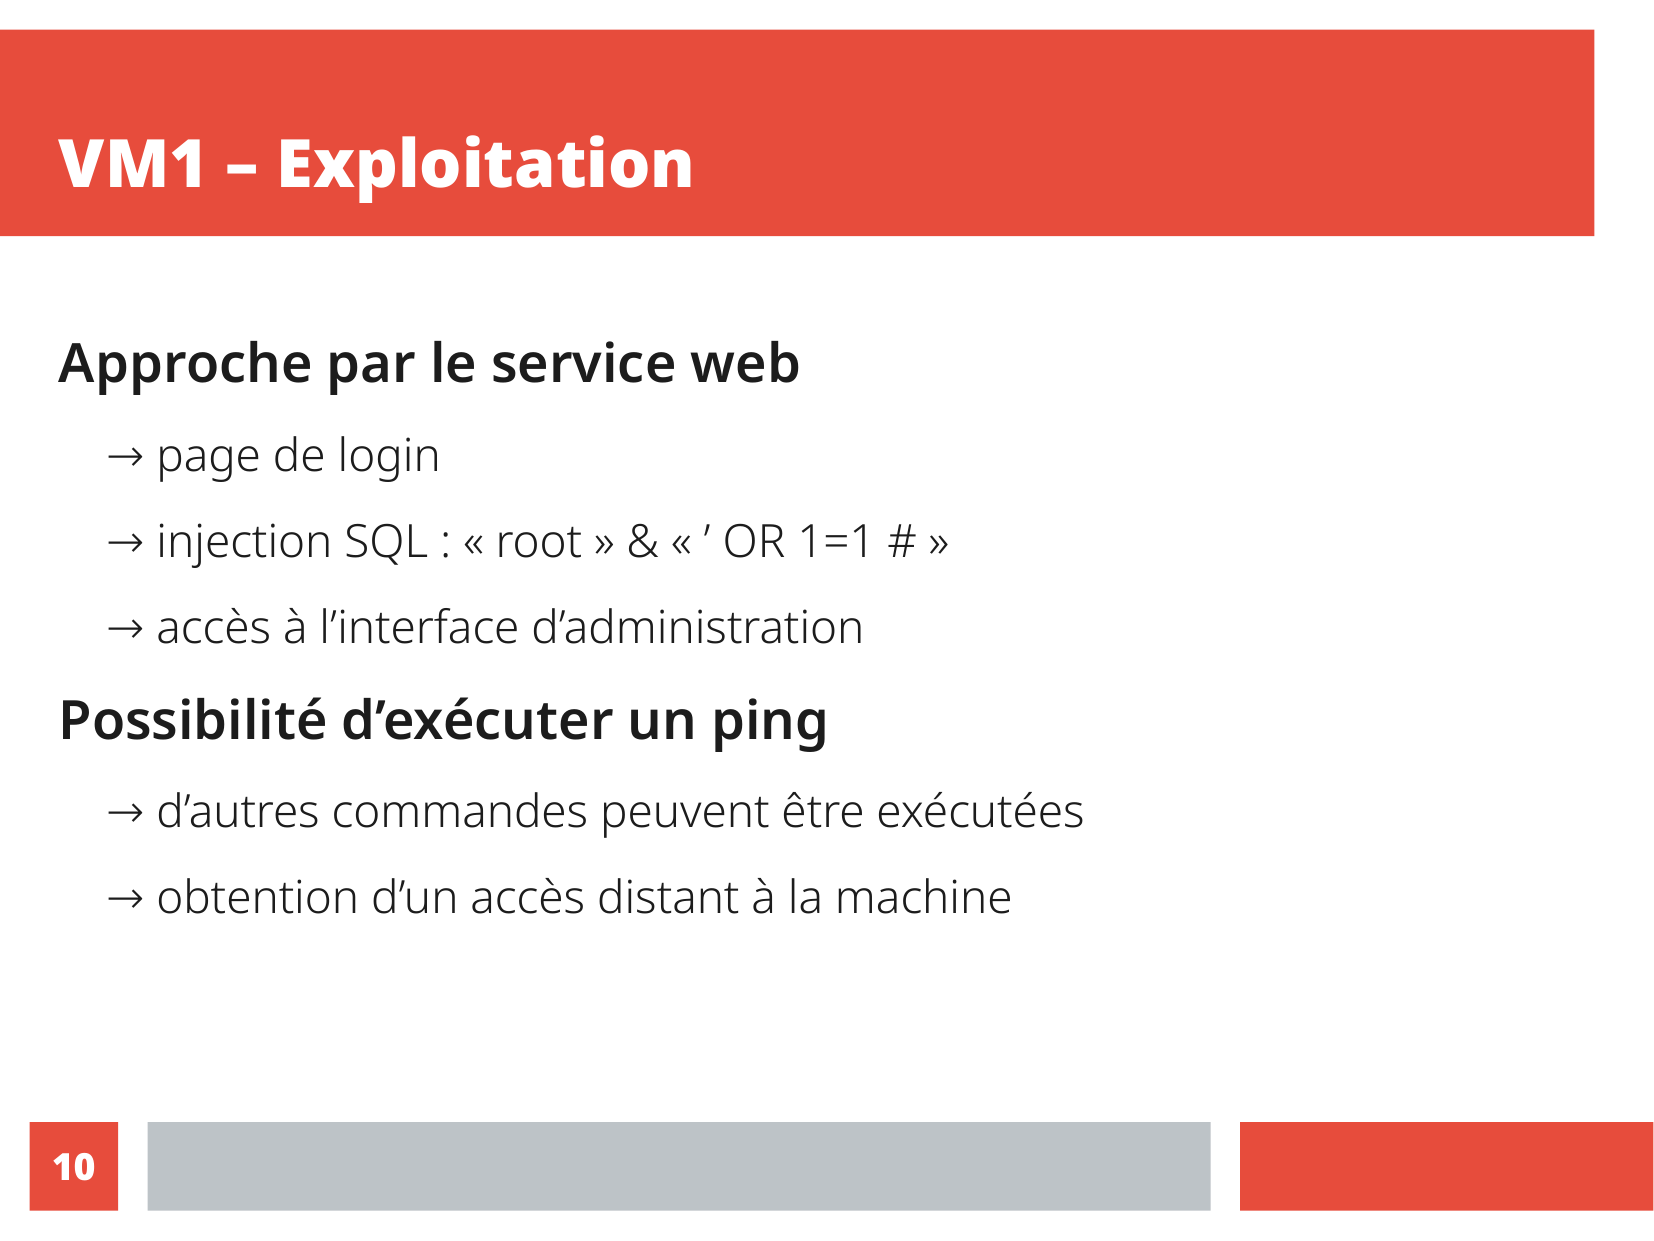

# VM1 – Exploitation
Approche par le service web
→ page de login
→ injection SQL : « root » & « ’ OR 1=1 # »
→ accès à l’interface d’administration
Possibilité d’exécuter un ping
→ d’autres commandes peuvent être exécutées
→ obtention d’un accès distant à la machine
10